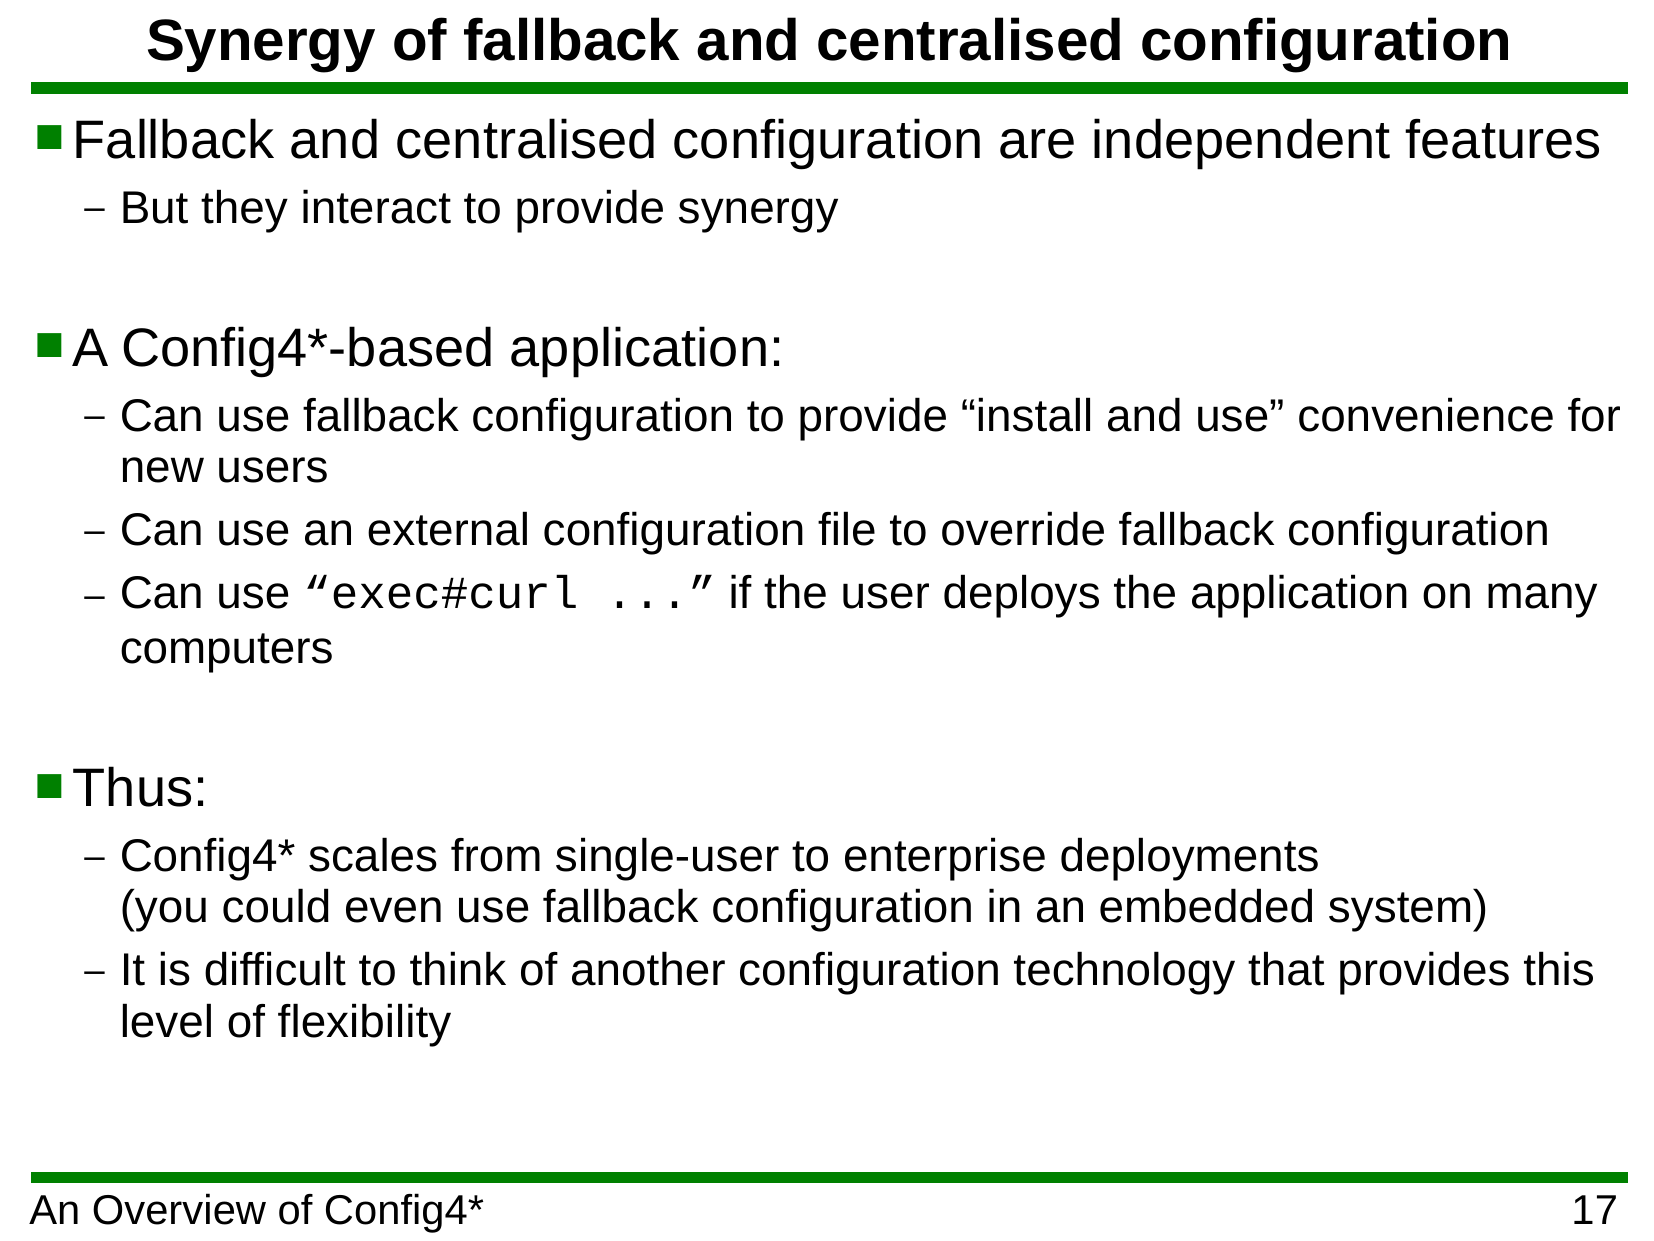

# Synergy of fallback and centralised configuration
Fallback and centralised configuration are independent features
But they interact to provide synergy
A Config4*-based application:
Can use fallback configuration to provide “install and use” convenience for new users
Can use an external configuration file to override fallback configuration
Can use “exec#curl ...” if the user deploys the application on many computers
Thus:
Config4* scales from single-user to enterprise deployments
(you could even use fallback configuration in an embedded system)
It is difficult to think of another configuration technology that provides this level of flexibility
An Overview of Config4*
17